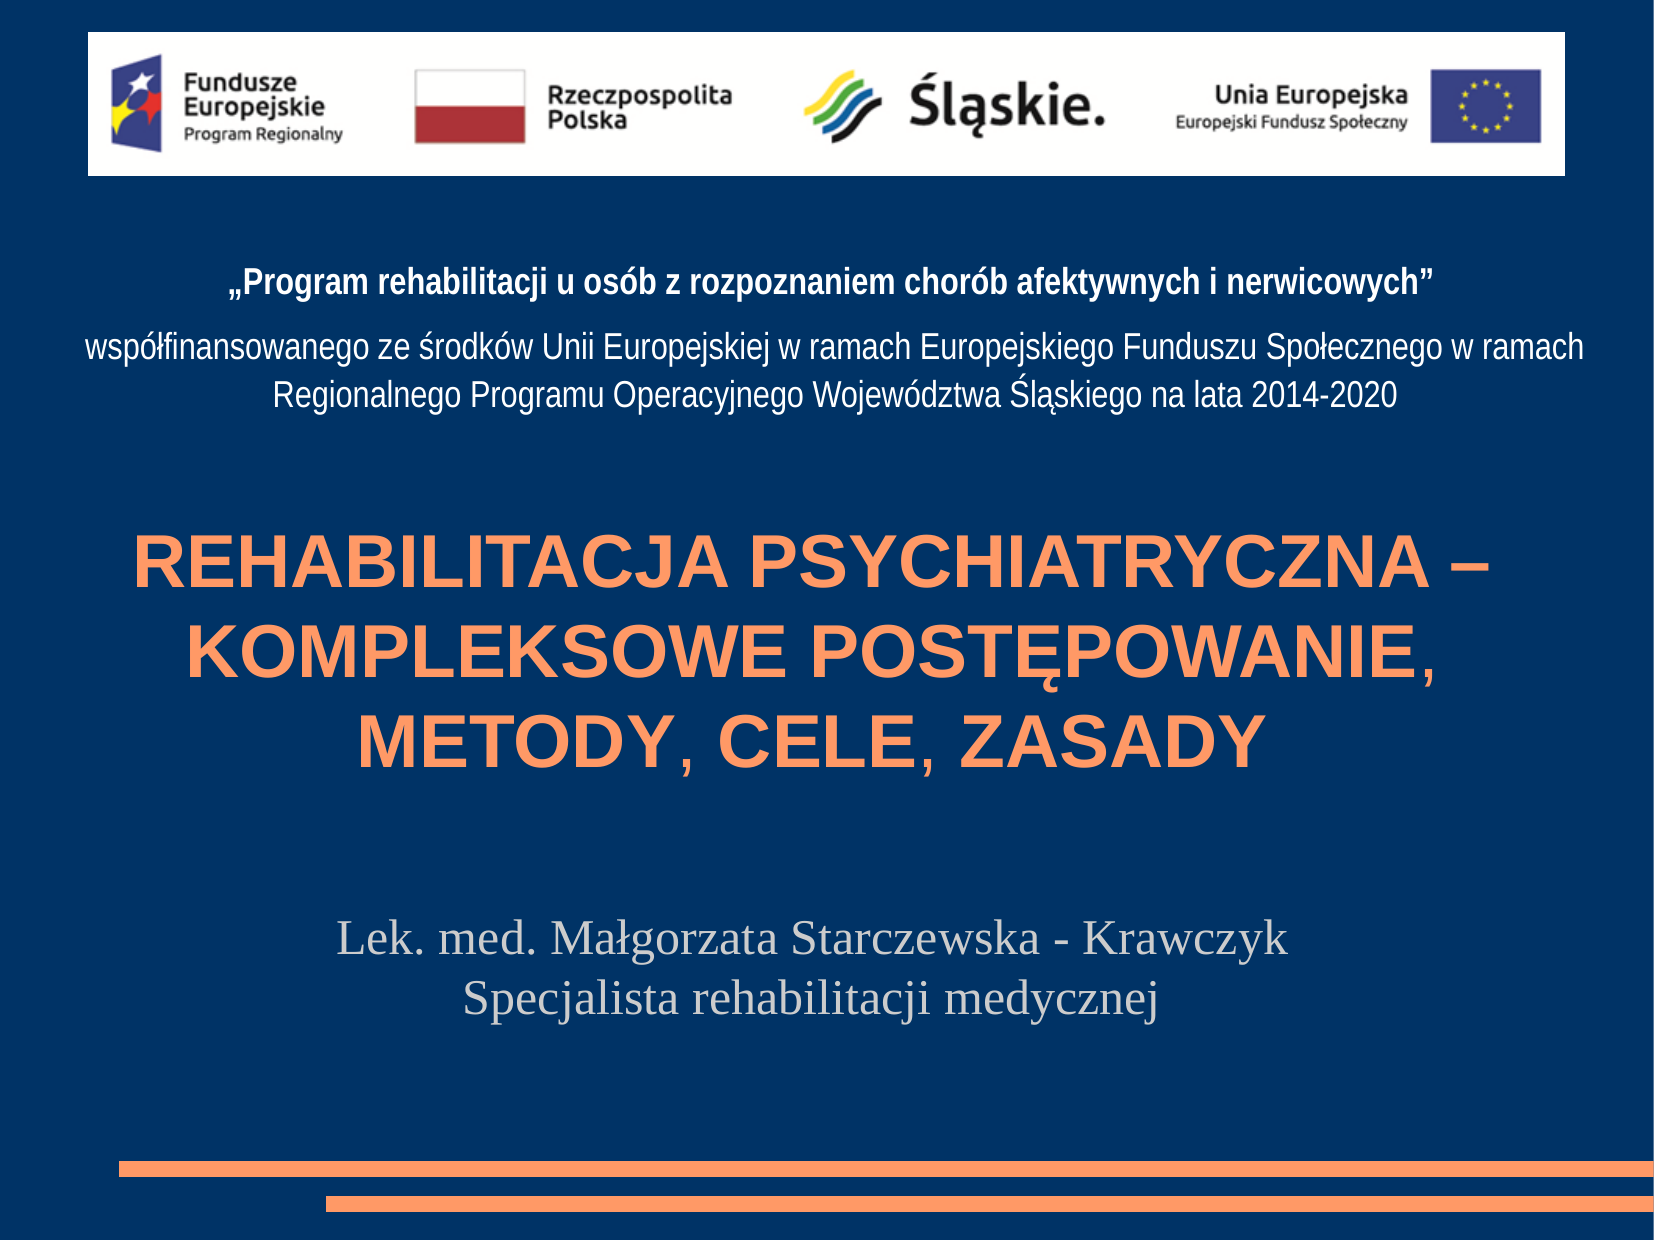

„Program rehabilitacji u osób z rozpoznaniem chorób afektywnych i nerwicowych”
współfinansowanego ze środków Unii Europejskiej w ramach Europejskiego Funduszu Społecznego w ramach Regionalnego Programu Operacyjnego Województwa Śląskiego na lata 2014-2020
# REHABILITACJA PSYCHIATRYCZNA – KOMPLEKSOWE POSTĘPOWANIE, METODY, CELE, ZASADY
Lek. med. Małgorzata Starczewska - Krawczyk
Specjalista rehabilitacji medycznej